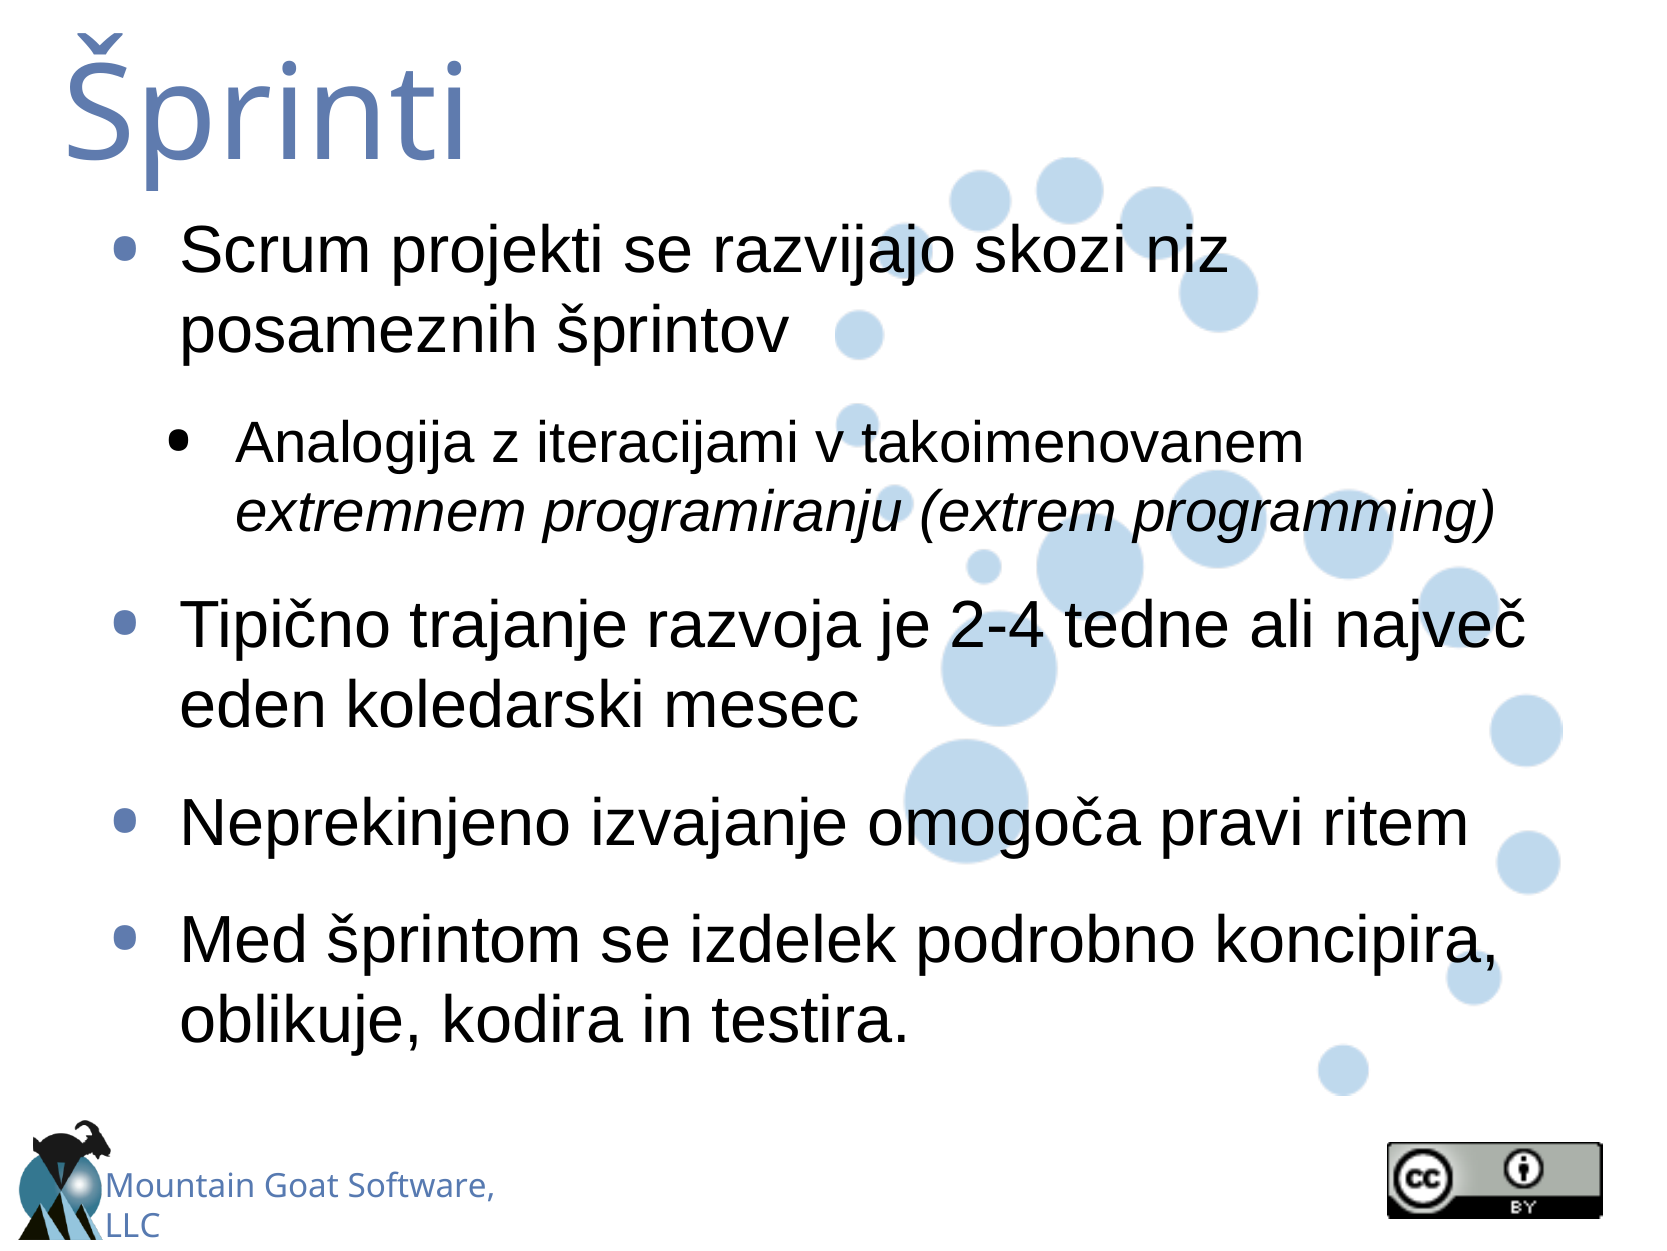

# Šprinti
Scrum projekti se razvijajo skozi niz posameznih šprintov
Analogija z iteracijami v takoimenovanem extremnem programiranju (extrem programming)
Tipično trajanje razvoja je 2-4 tedne ali največ eden koledarski mesec
Neprekinjeno izvajanje omogoča pravi ritem
Med šprintom se izdelek podrobno koncipira, oblikuje, kodira in testira.